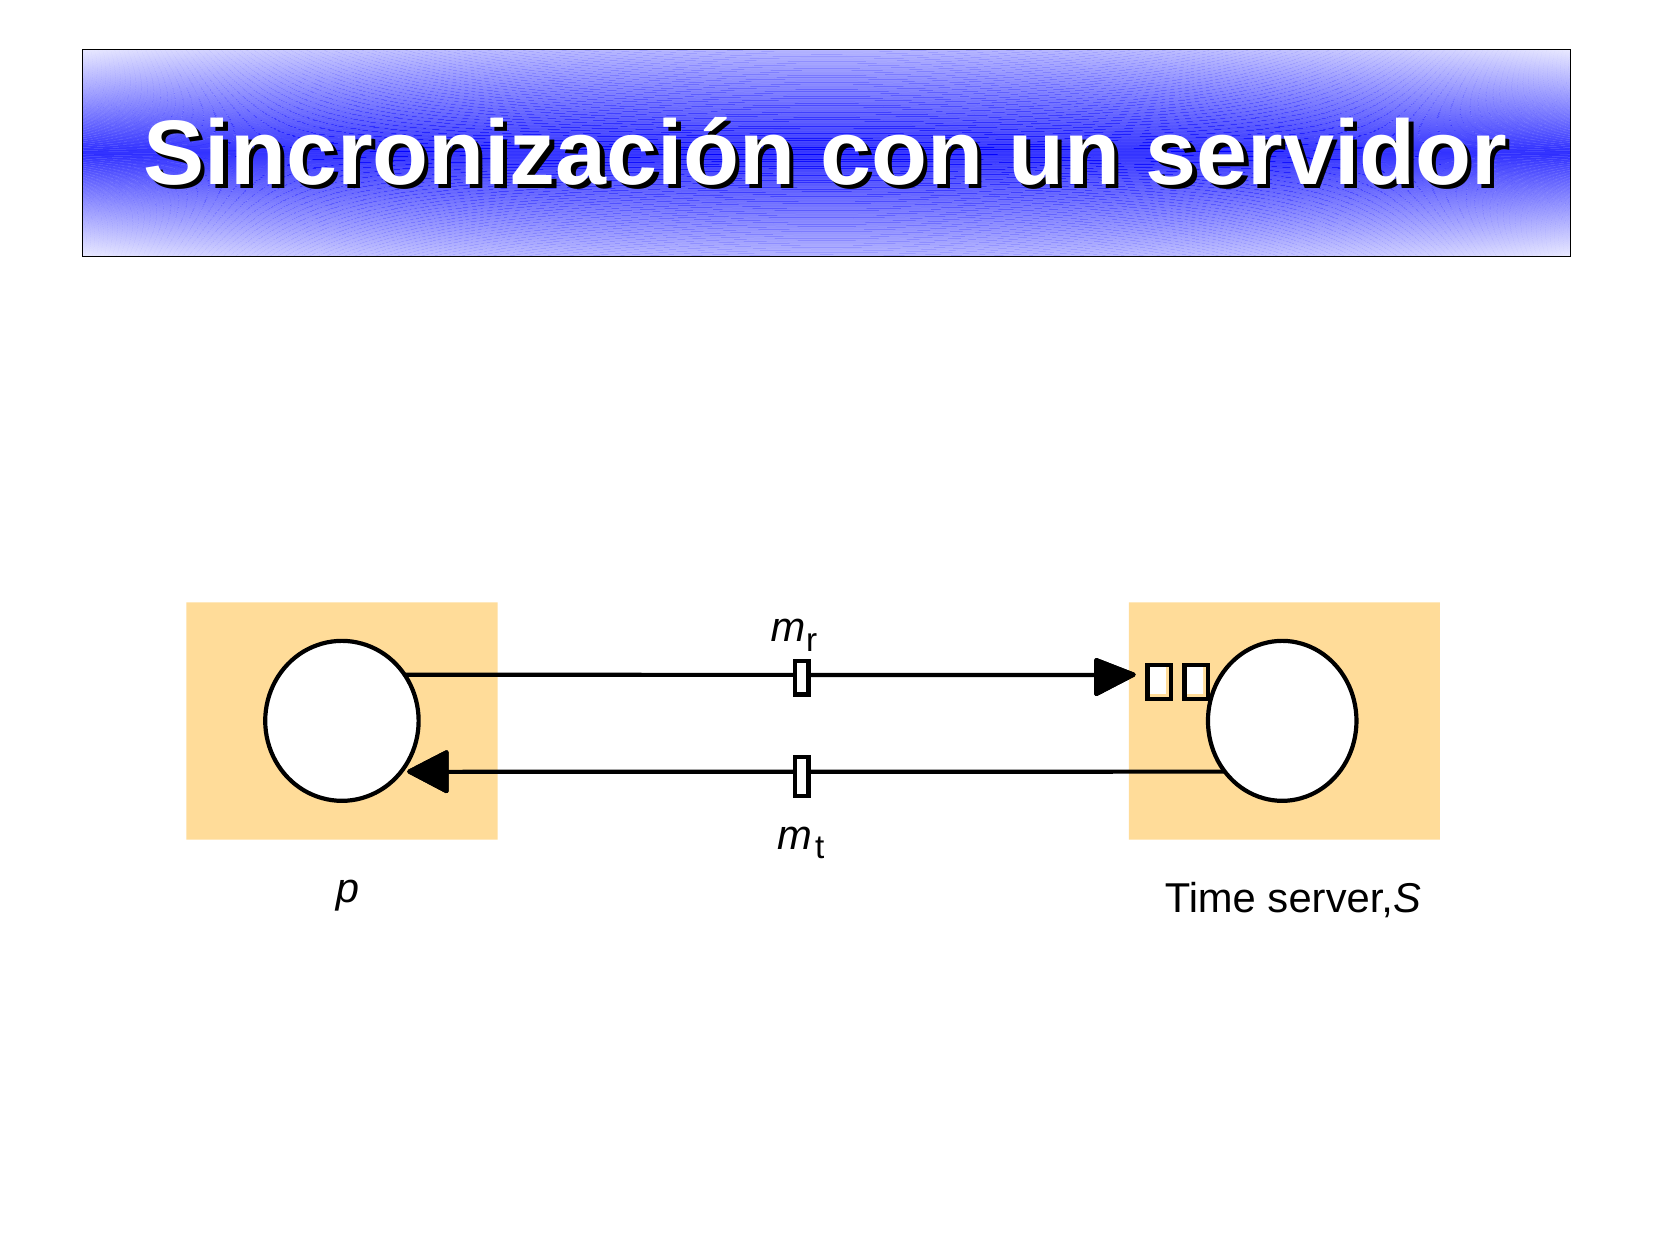

# Sincronización con un servidor
m
r
m
t
p
Time server,S